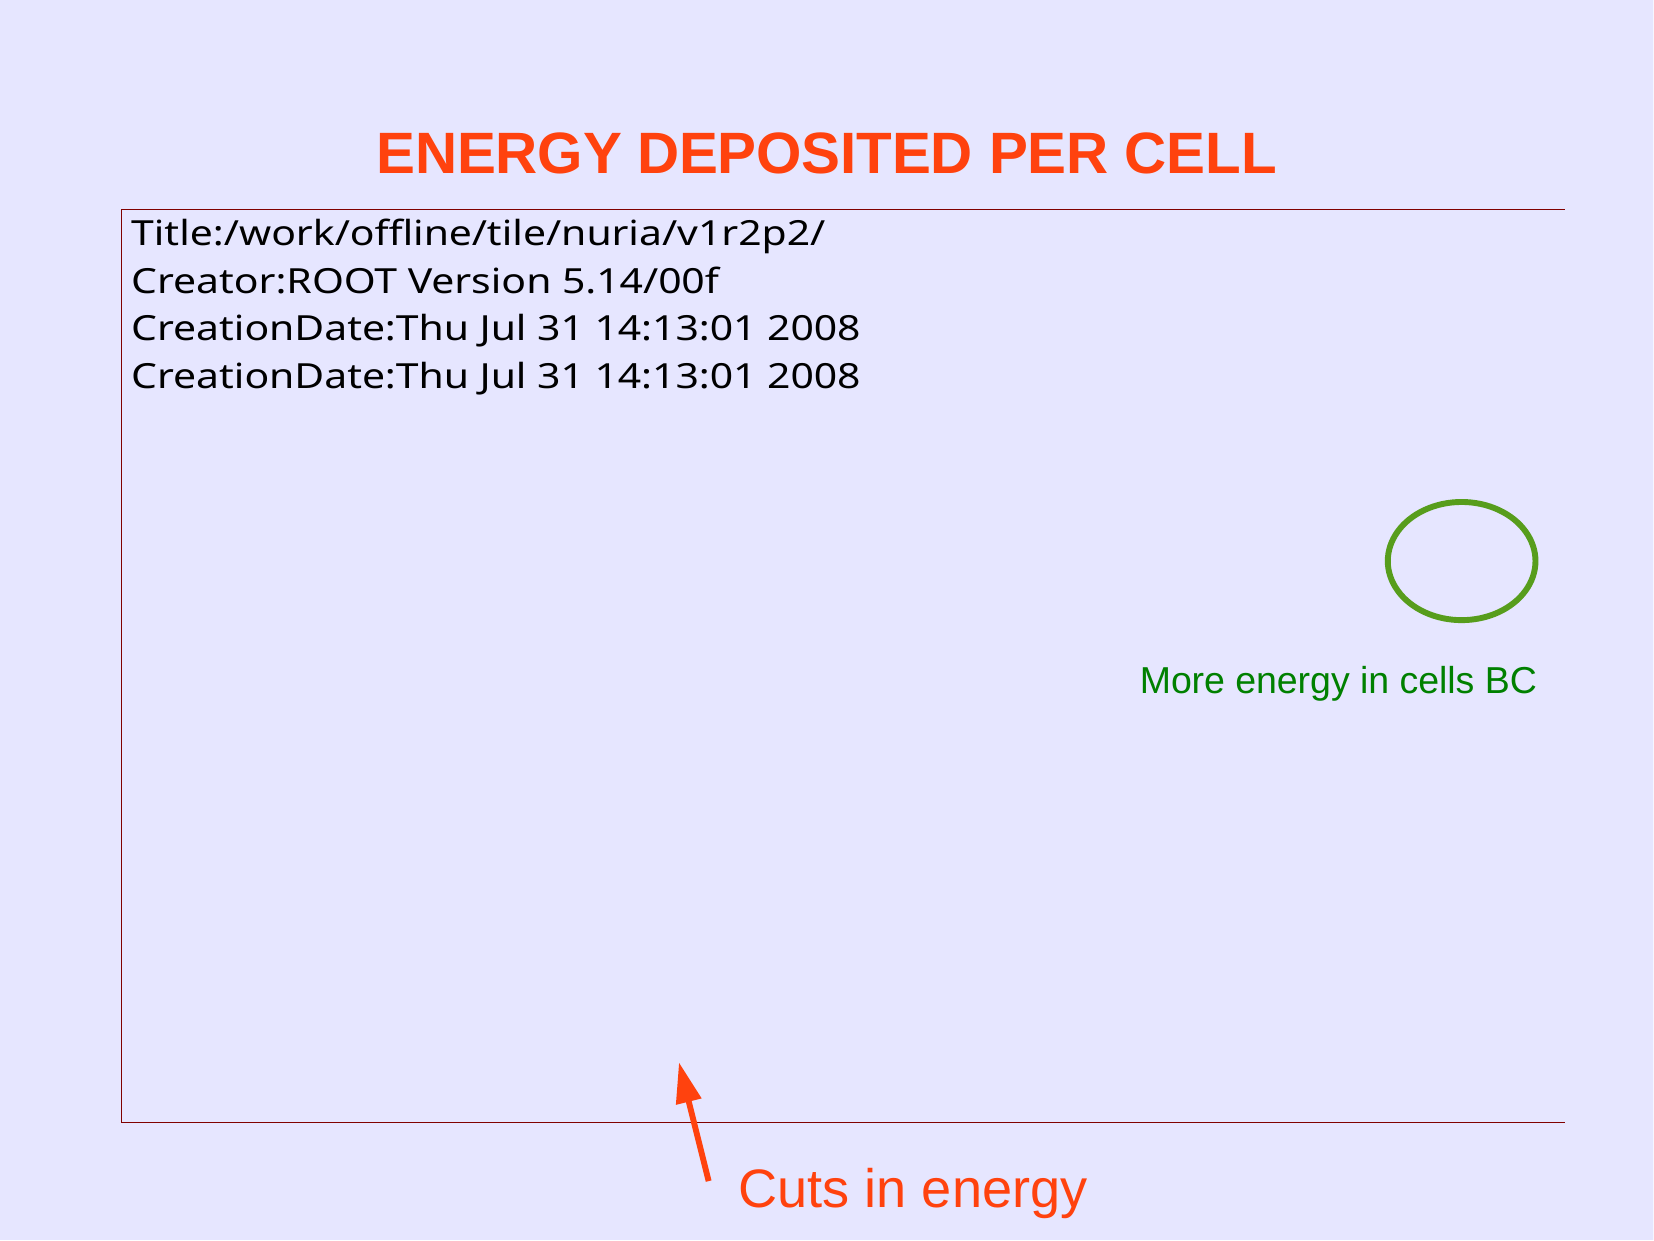

# ENERGY DEPOSITED PER CELL
More energy in cells BC
 Cuts in energy